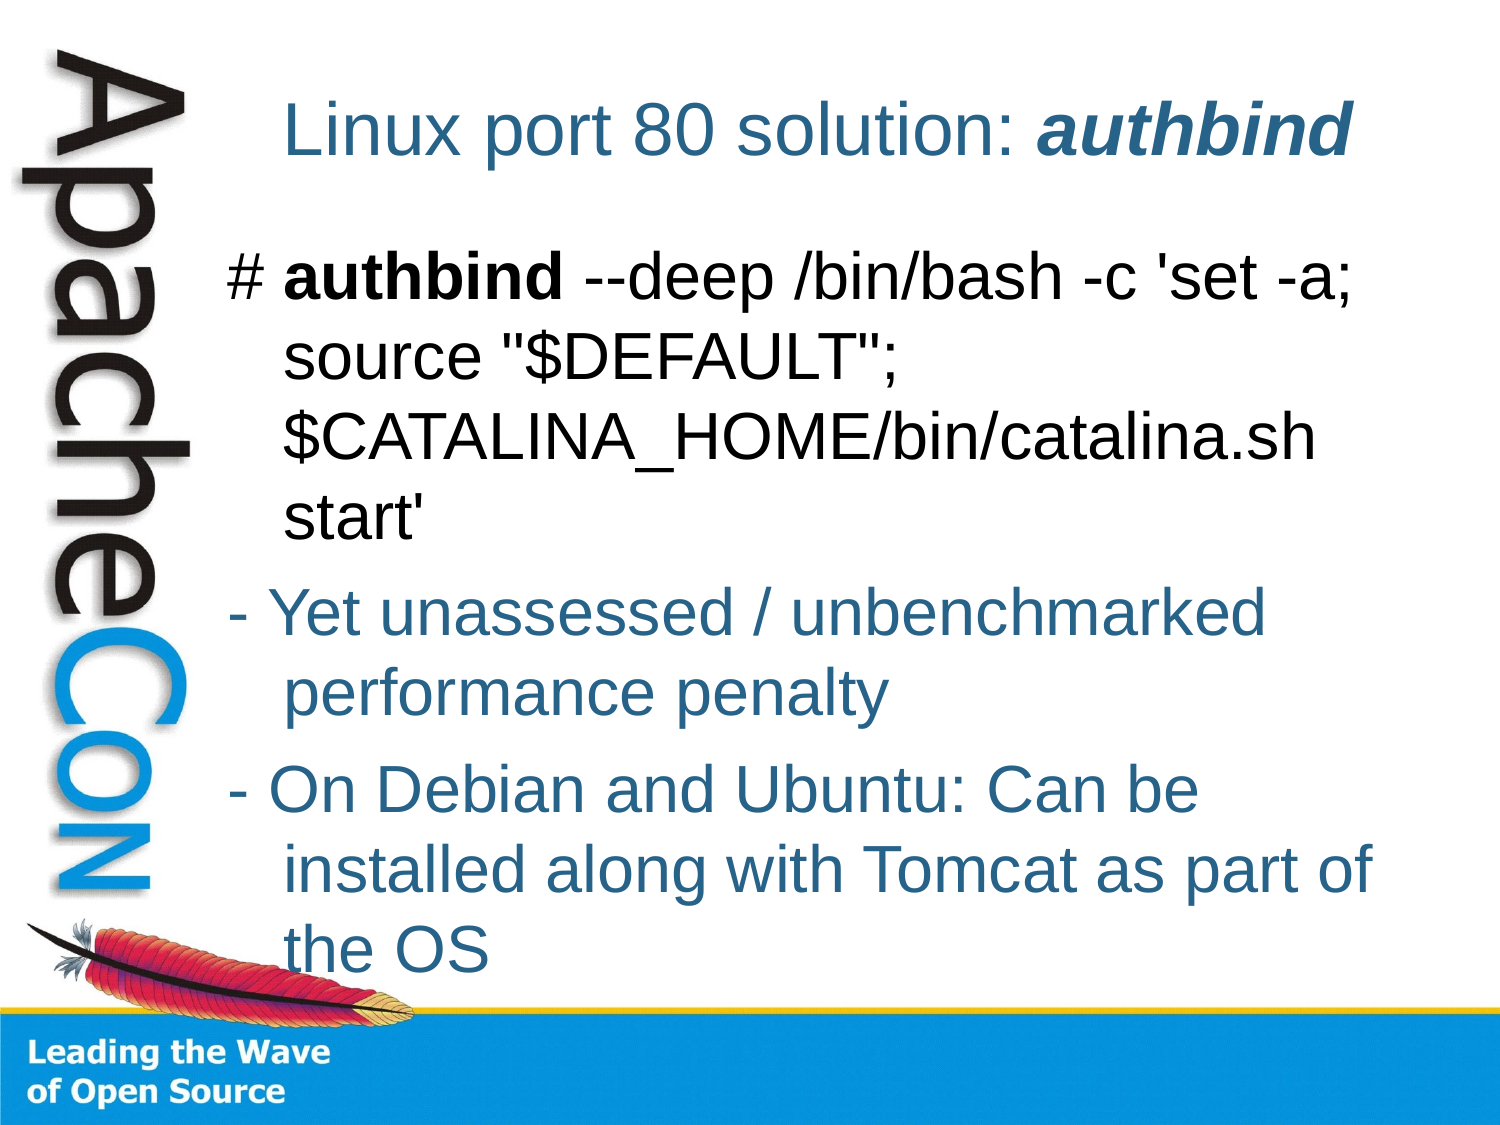

# Linux port 80 solution: authbind
# authbind --deep /bin/bash -c 'set -a; source "$DEFAULT"; $CATALINA_HOME/bin/catalina.sh start'
- Yet unassessed / unbenchmarked performance penalty
- On Debian and Ubuntu: Can be installed along with Tomcat as part of the OS